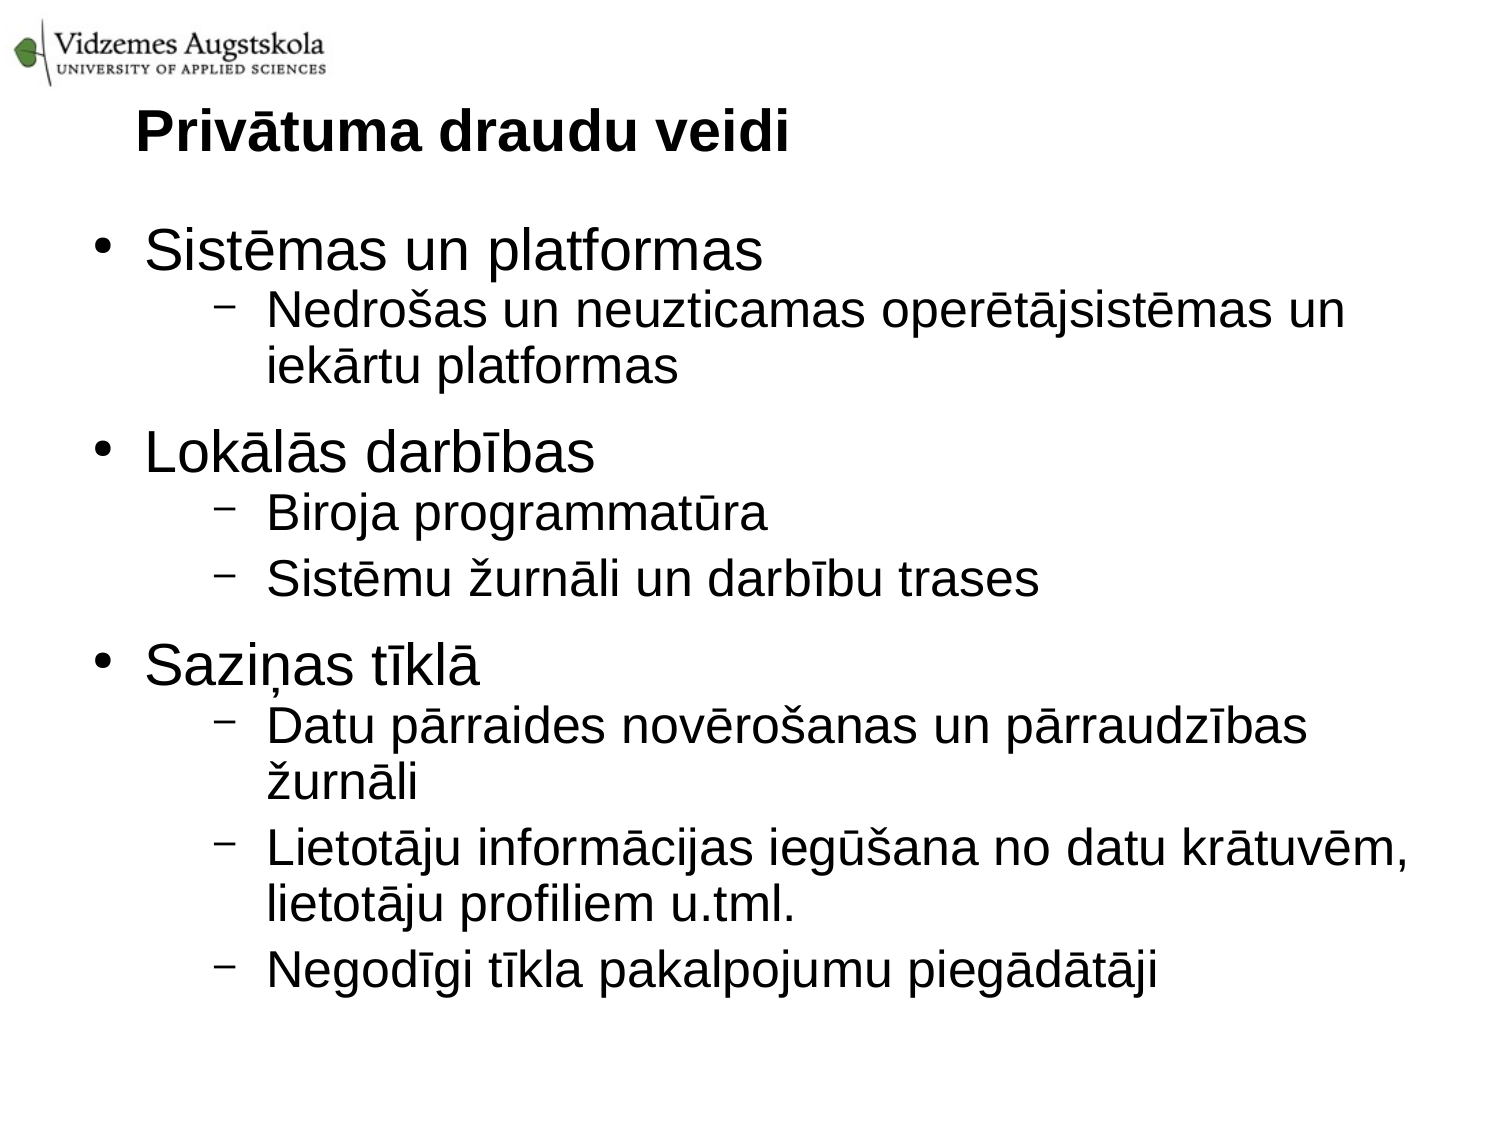

# Privātuma draudu veidi
Sistēmas un platformas
Nedrošas un neuzticamas operētājsistēmas un iekārtu platformas
Lokālās darbības
Biroja programmatūra
Sistēmu žurnāli un darbību trases
Saziņas tīklā
Datu pārraides novērošanas un pārraudzības žurnāli
Lietotāju informācijas iegūšana no datu krātuvēm, lietotāju profiliem u.tml.
Negodīgi tīkla pakalpojumu piegādātāji